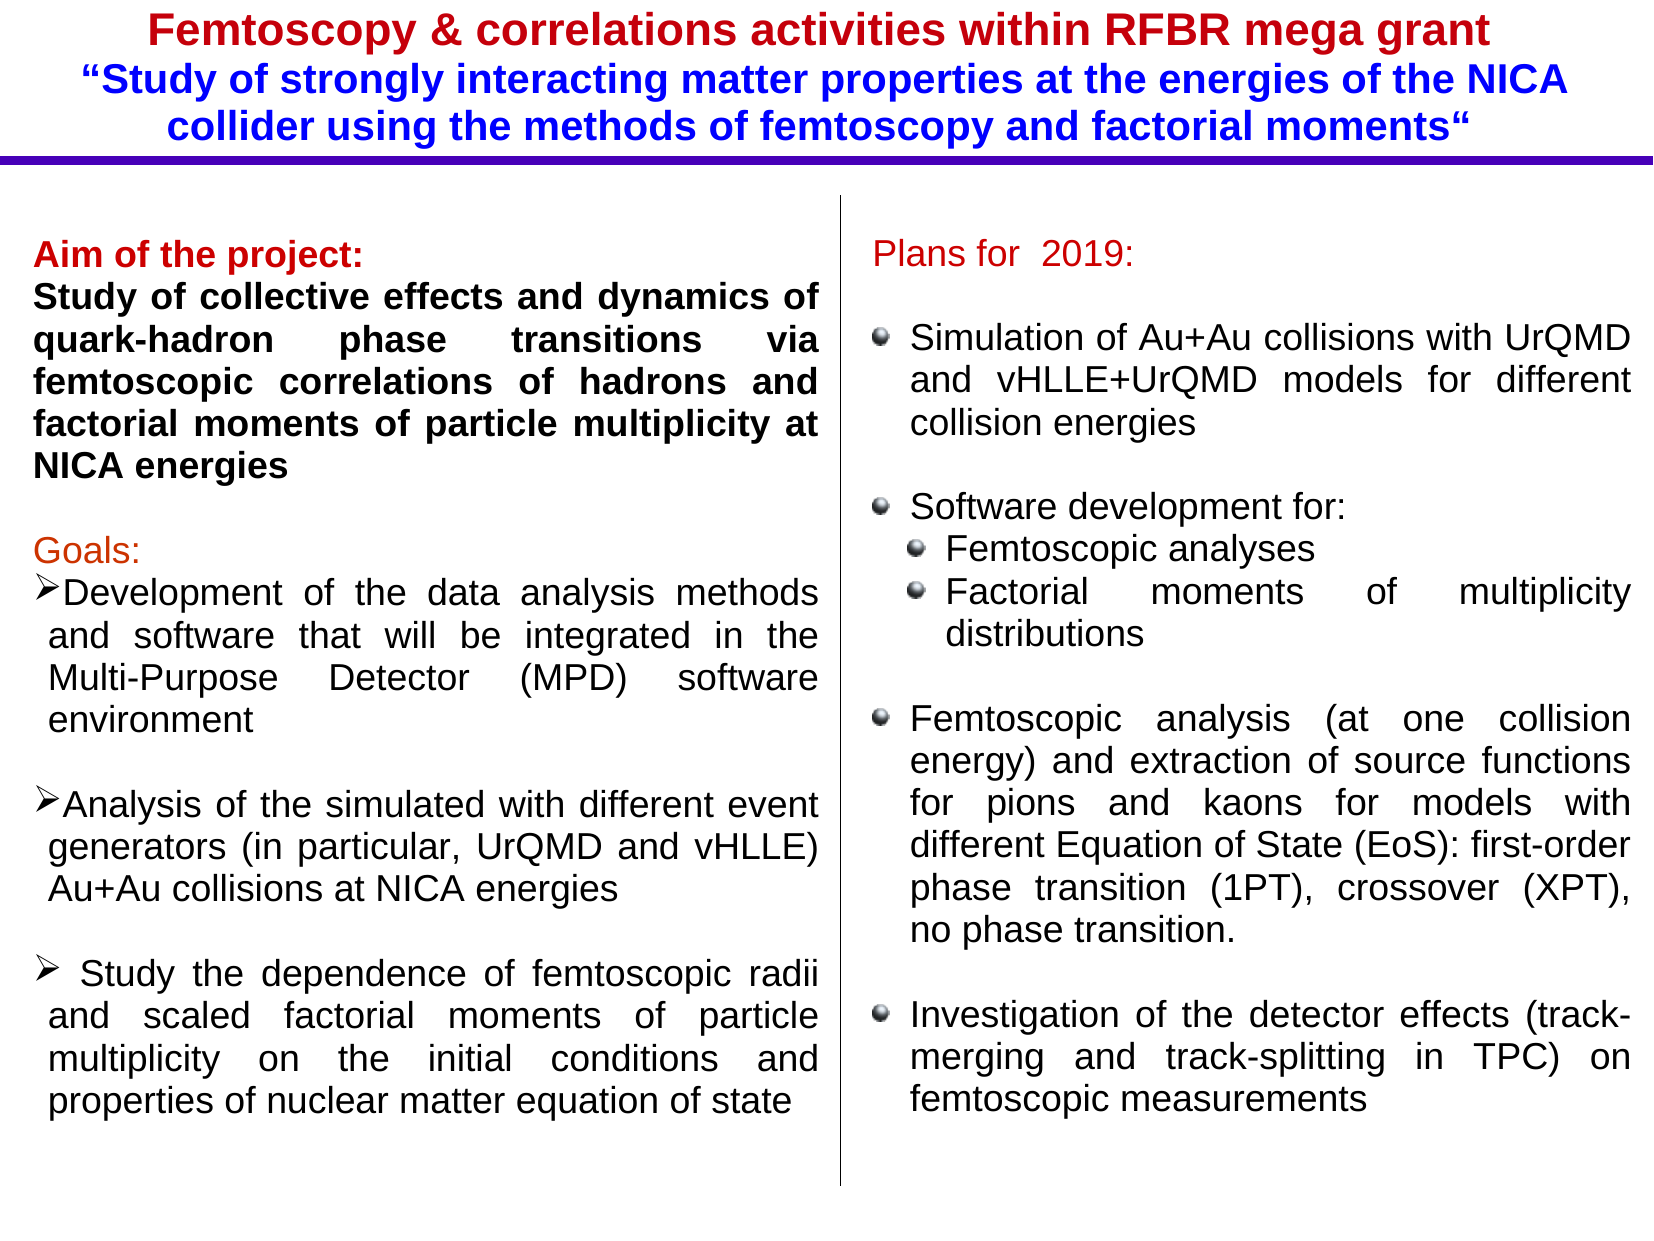

Femtoscopy & correlations activities within RFBR mega grant
 “Study of strongly interacting matter properties at the energies of the NICA collider using the methods of femtoscopy and factorial moments“
Plans for 2019:
Simulation of Au+Au collisions with UrQMD and vHLLE+UrQMD models for different collision energies
Software development for:
Femtoscopic analyses
Factorial moments of multiplicity distributions
Femtoscopic analysis (at one collision energy) and extraction of source functions for pions and kaons for models with different Equation of State (EoS): first-order phase transition (1PT), crossover (XPT), no phase transition.
Investigation of the detector effects (track-merging and track-splitting in TPC) on femtoscopic measurements
Aim of the project:
Study of collective effects and dynamics of quark-hadron phase transitions via femtoscopic correlations of hadrons and factorial moments of particle multiplicity at NICA energies
Goals:
Development of the data analysis methods and software that will be integrated in the Multi-Purpose Detector (MPD) software environment
Analysis of the simulated with different event generators (in particular, UrQMD and vHLLE) Au+Au collisions at NICA energies
 Study the dependence of femtoscopic radii and scaled factorial moments of particle multiplicity on the initial conditions and properties of nuclear matter equation of state